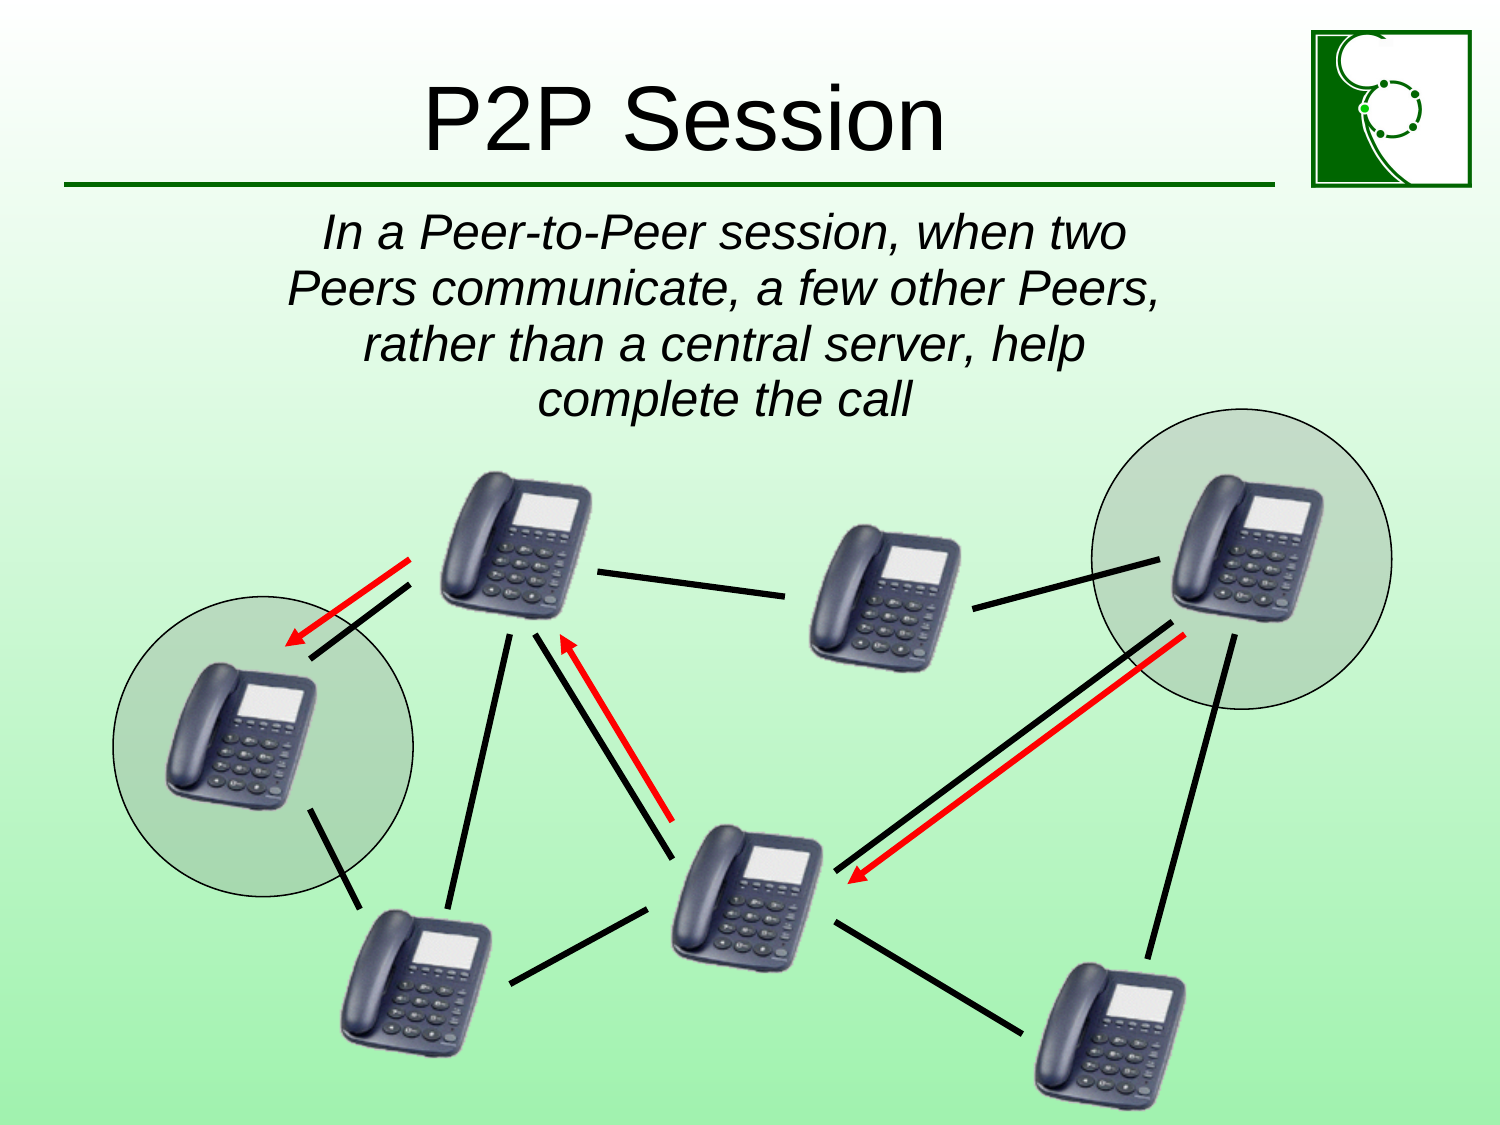

# P2P Session
In a Peer-to-Peer session, when two Peers communicate, a few other Peers, rather than a central server, help complete the call